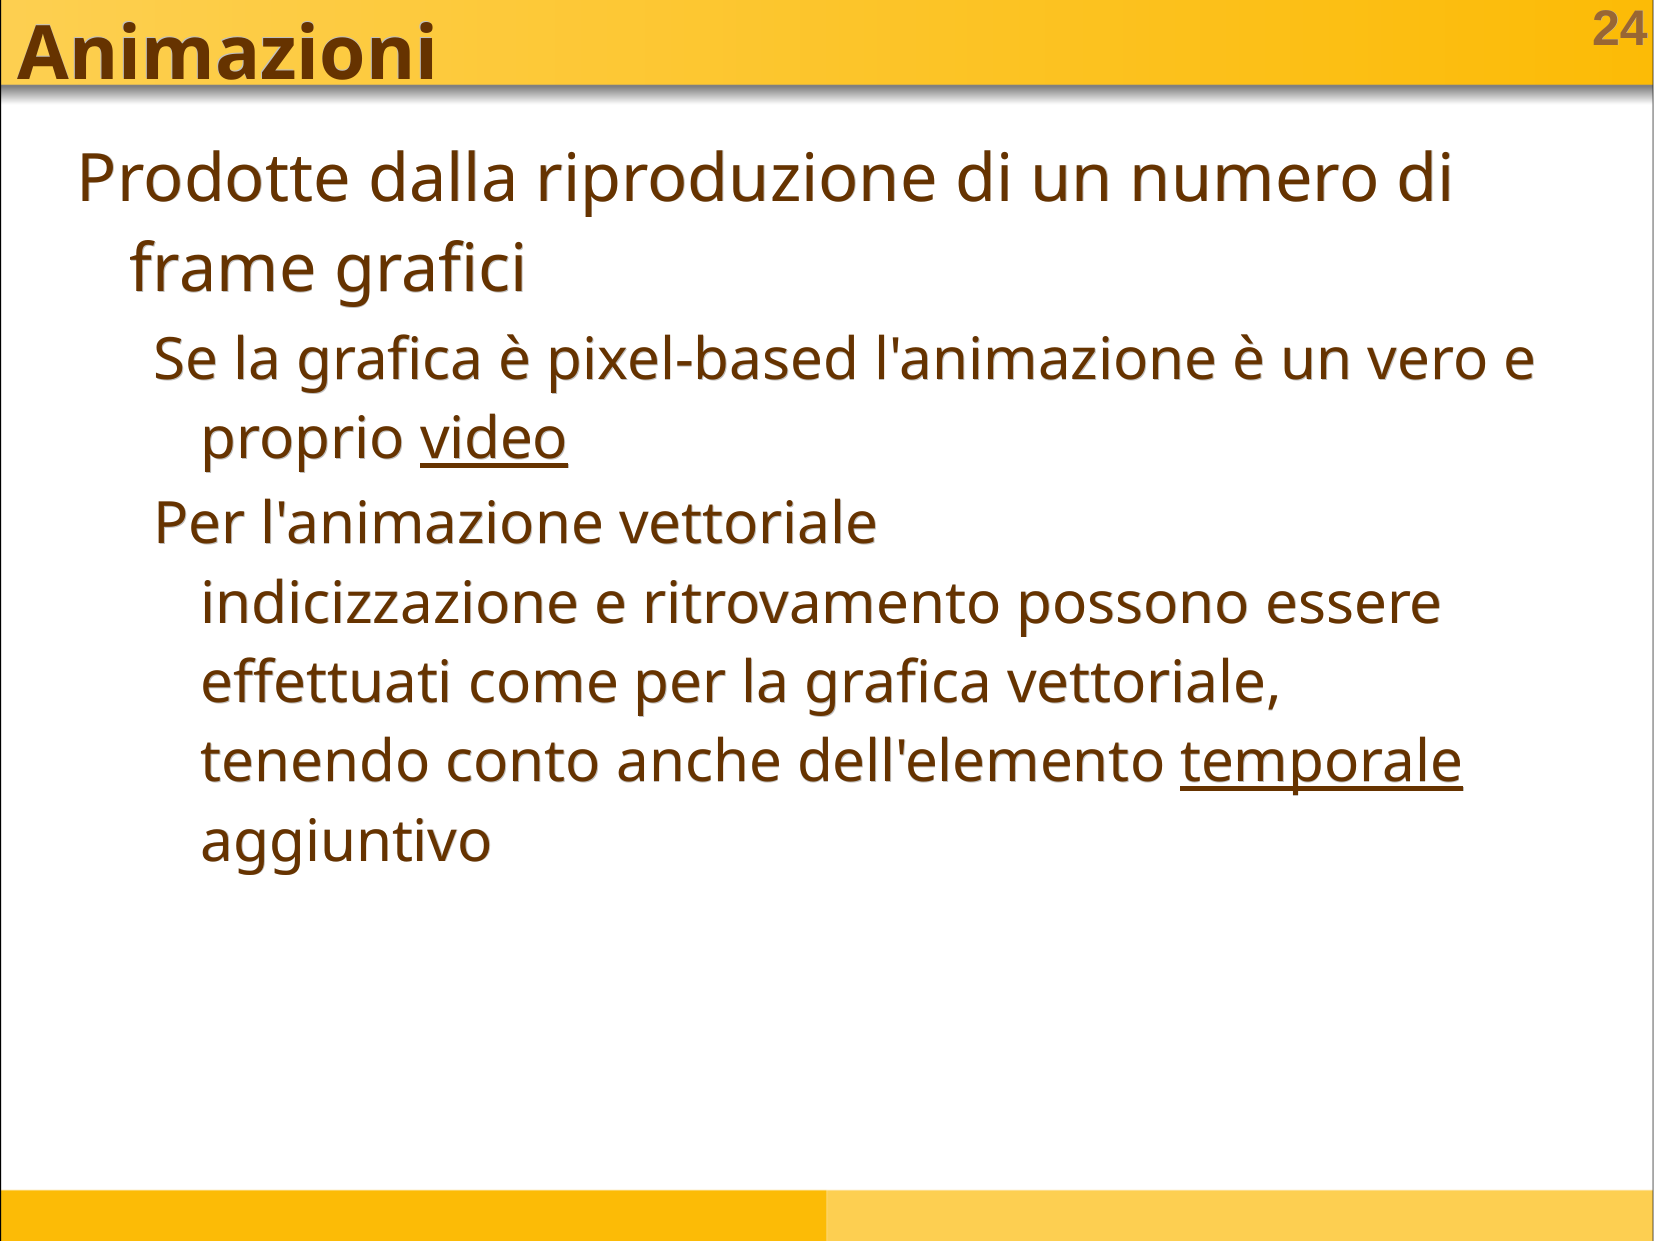

24
# Animazioni
Prodotte dalla riproduzione di un numero di frame grafici
Se la grafica è pixel-based l'animazione è un vero e proprio video
Per l'animazione vettoriale
indicizzazione e ritrovamento possono essere effettuati come per la grafica vettoriale,
tenendo conto anche dell'elemento temporale aggiuntivo